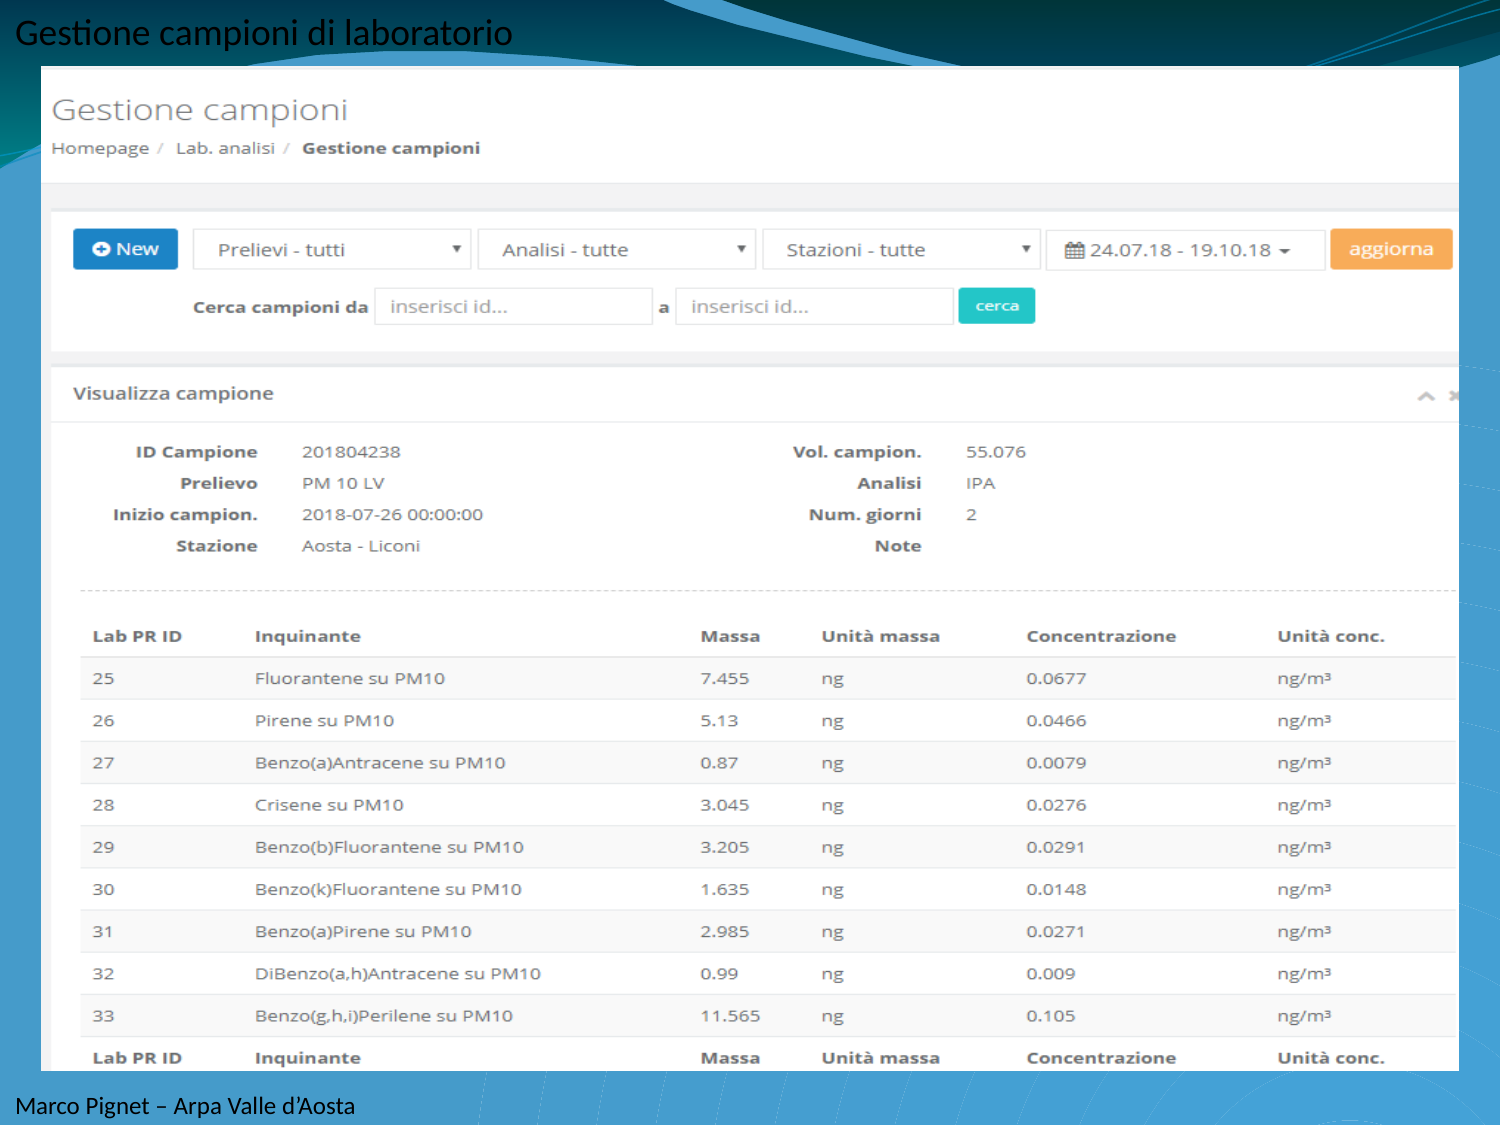

Gestione campioni di laboratorio
Marco Pignet – Arpa Valle d’Aosta